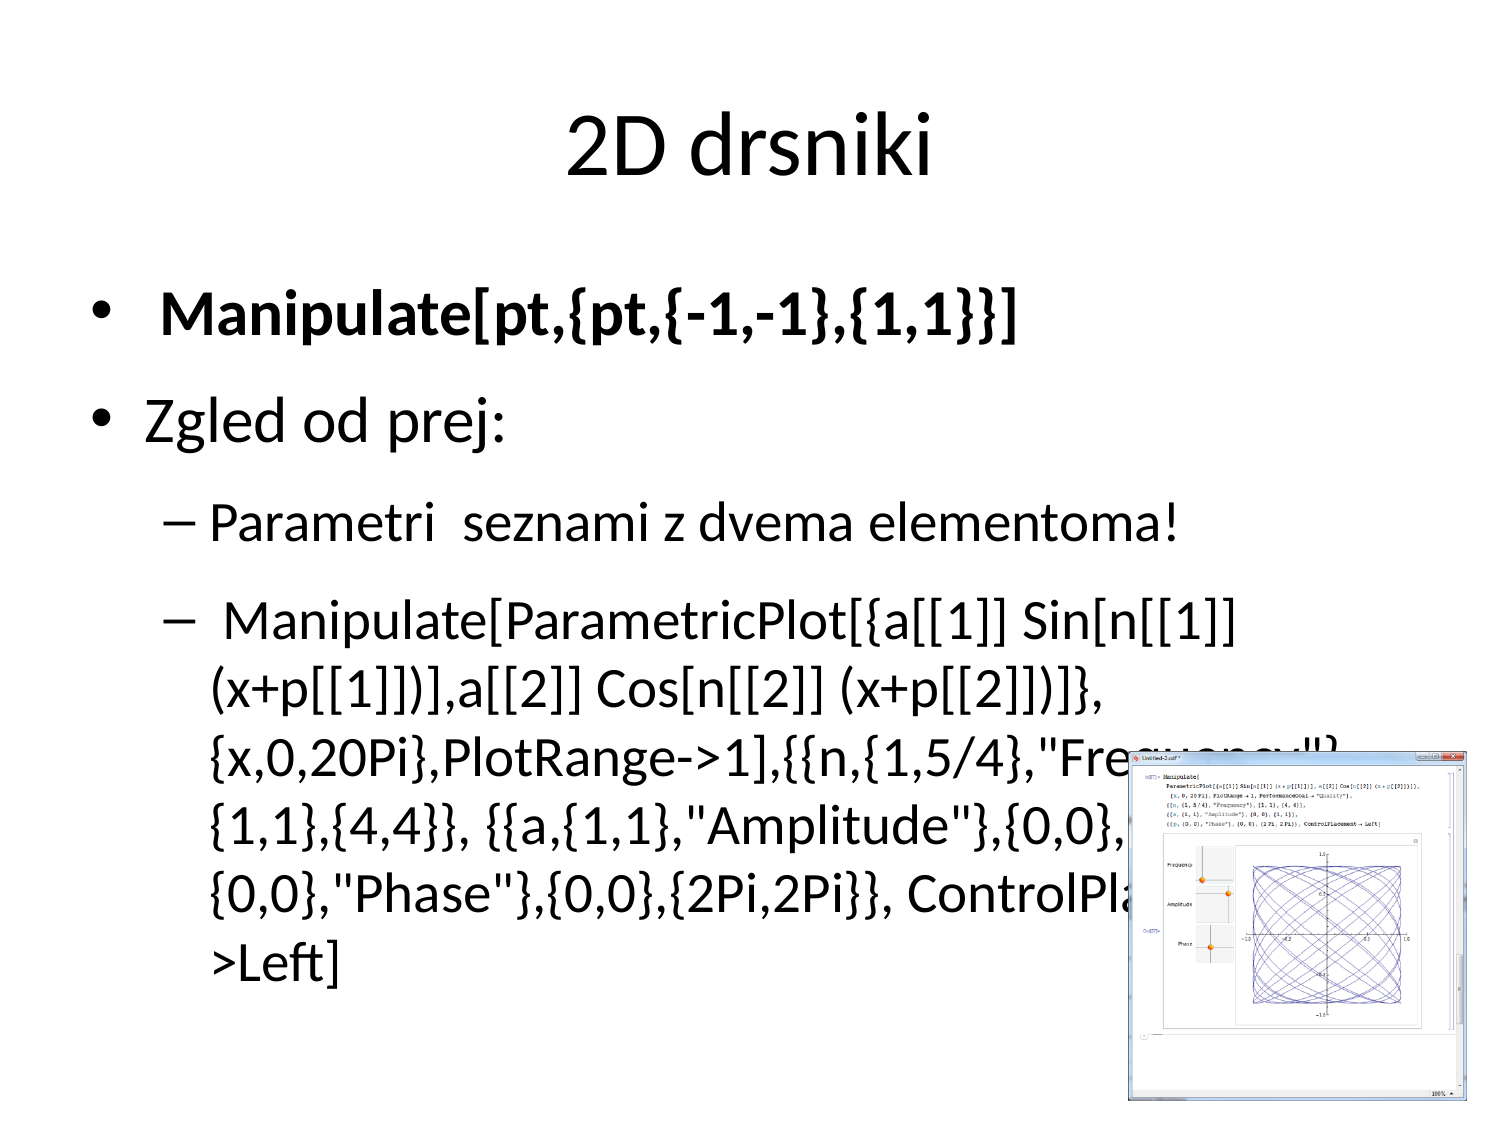

# 2D drsniki
 Manipulate[pt,{pt,{-1,-1},{1,1}}]
Zgled od prej:
Parametri seznami z dvema elementoma!
 Manipulate[ParametricPlot[{a[[1]] Sin[n[[1]] (x+p[[1]])],a[[2]] Cos[n[[2]] (x+p[[2]])]},{x,0,20Pi},PlotRange->1],{{n,{1,5/4},"Frequency"},{1,1},{4,4}}, {{a,{1,1},"Amplitude"},{0,0},{1,1}}, {{p,{0,0},"Phase"},{0,0},{2Pi,2Pi}}, ControlPlacement->Left]